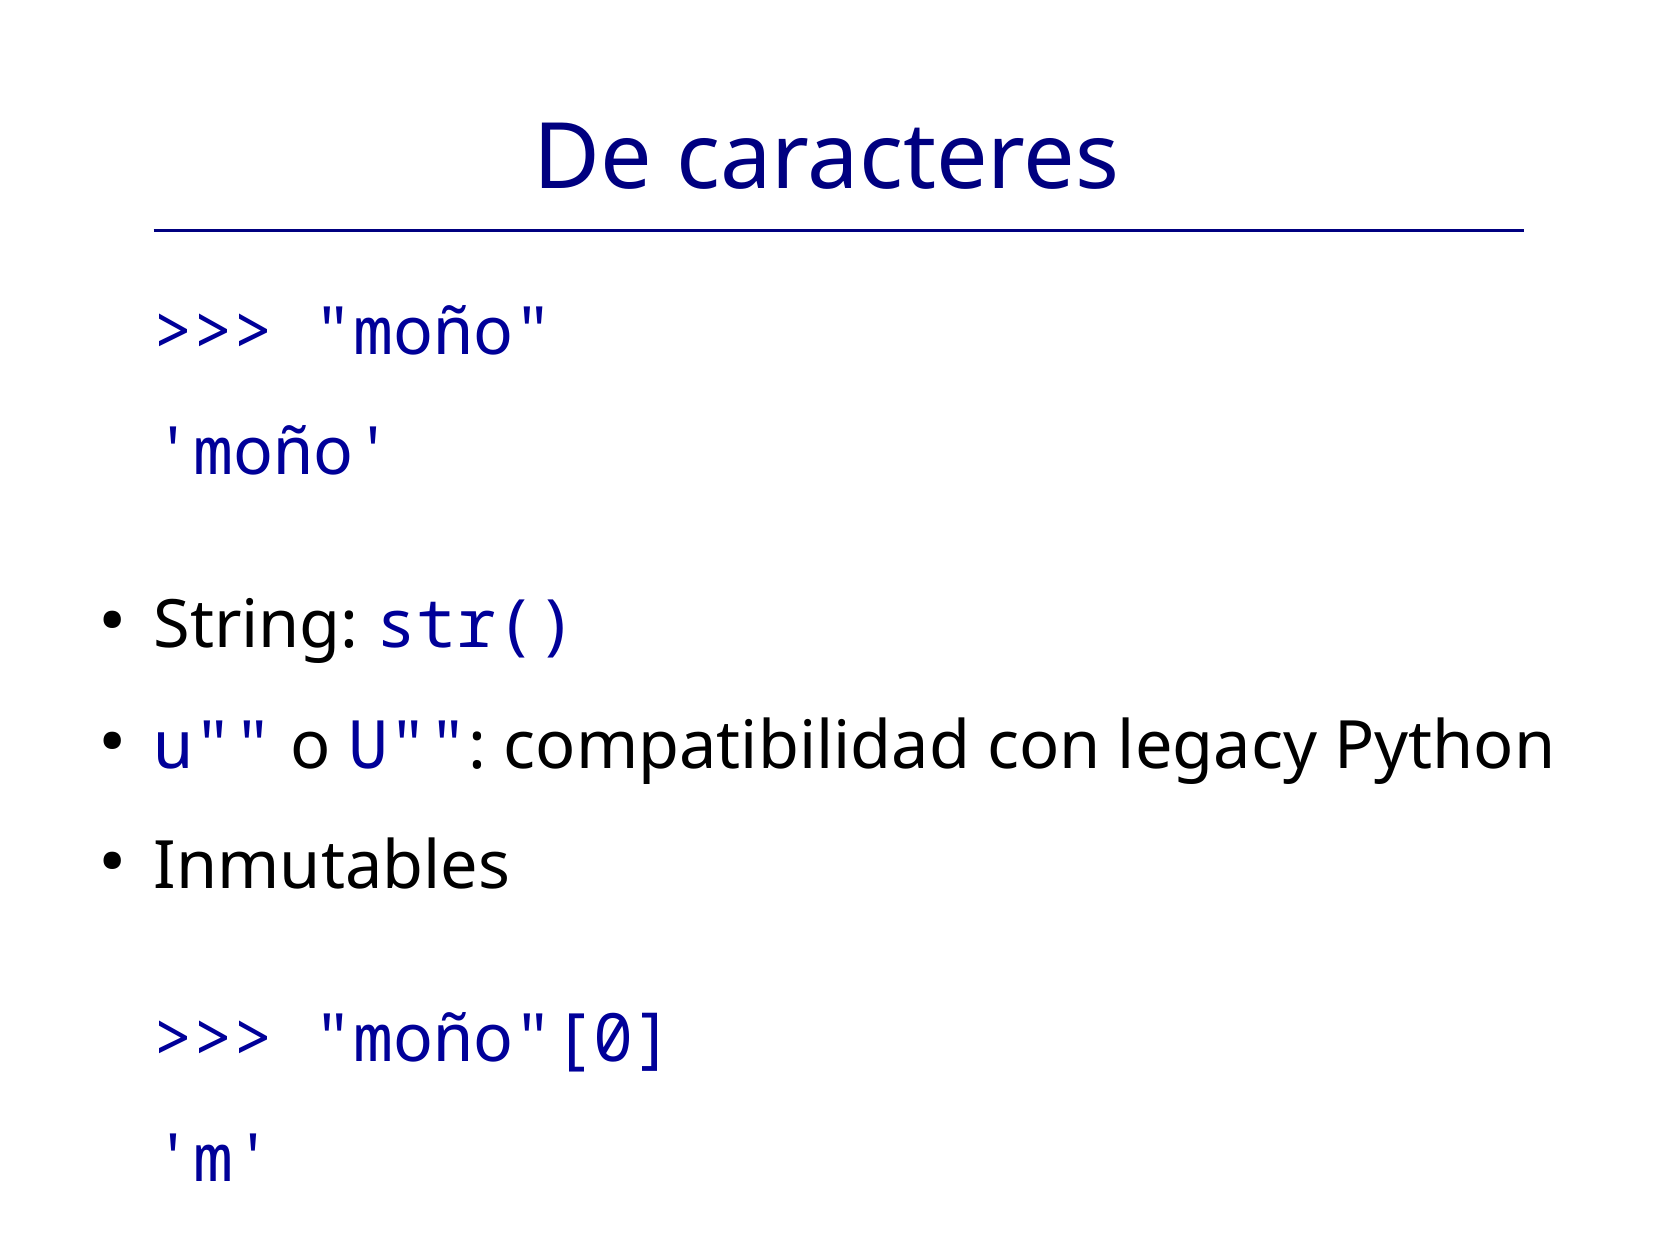

# De caracteres
>>> "moño"
'moño'
String: str()
u"" o U"": compatibilidad con legacy Python
Inmutables
>>> "moño"[0]
'm'